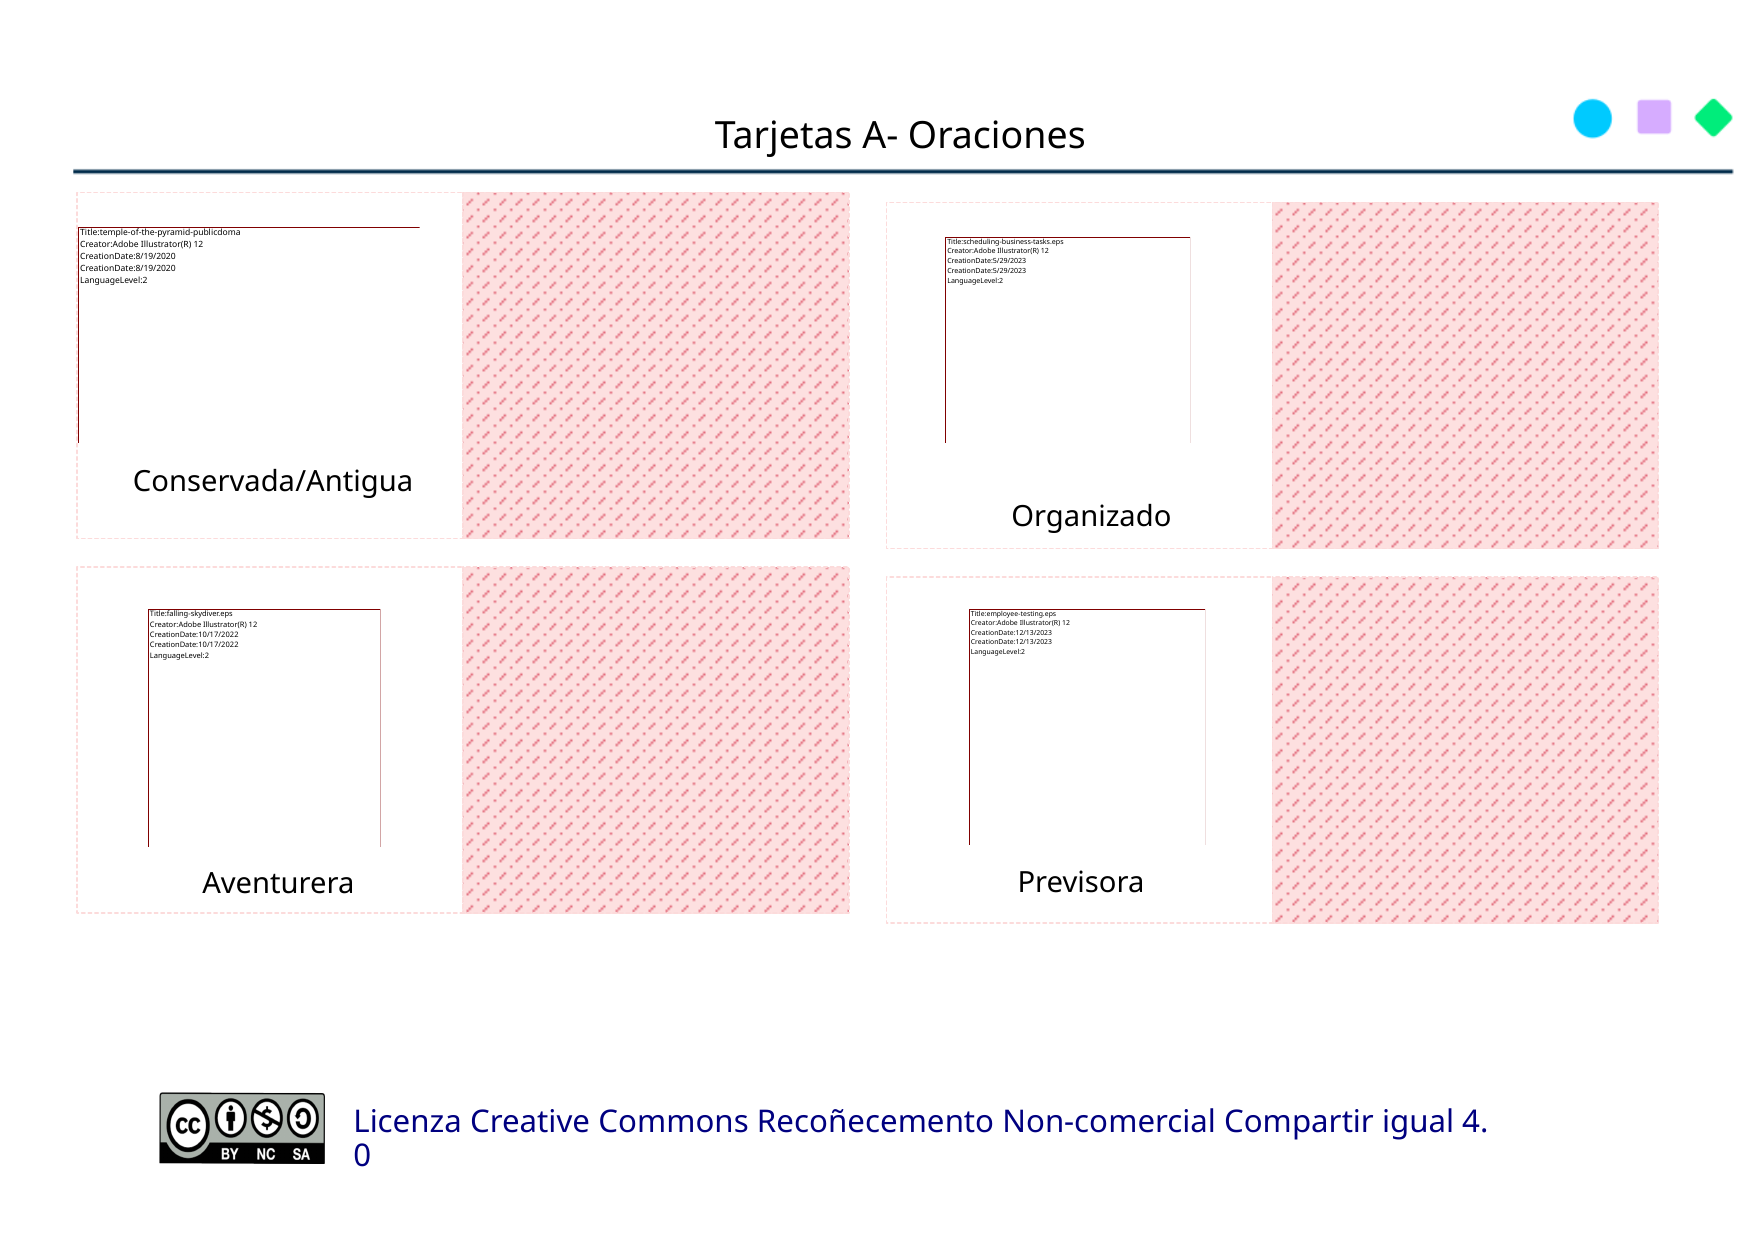

Tarjetas A- Oraciones
Conservada/Antigua
Organizado
Previsora
Aventurera
Licenza Creative Commons Recoñecemento Non-comercial Compartir igual 4.0